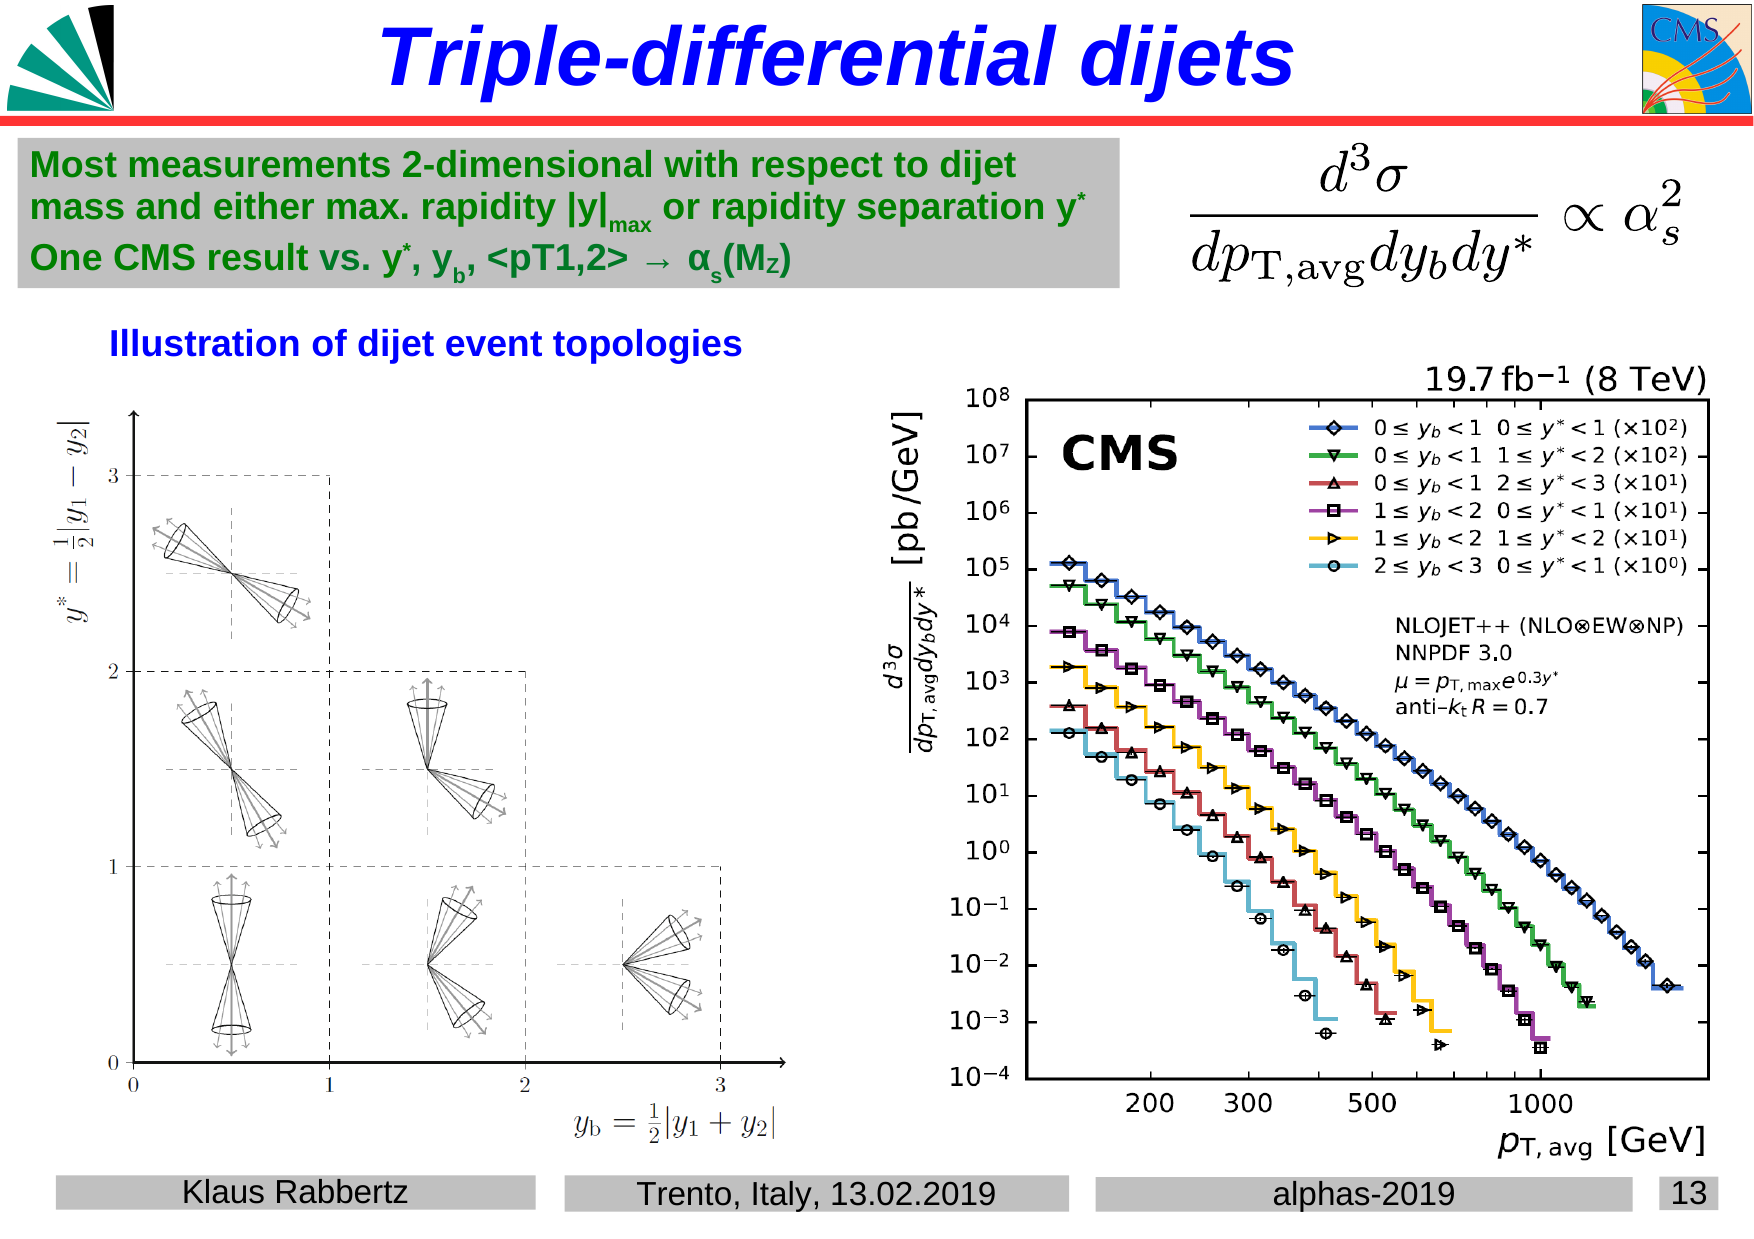

# Triple-differential dijets
Most measurements 2-dimensional with respect to dijet mass and either max. rapidity |y|max or rapidity separation y*
One CMS result vs. y*, yb, <pT1,2> → αs(MZ)
Illustration of dijet event topologies